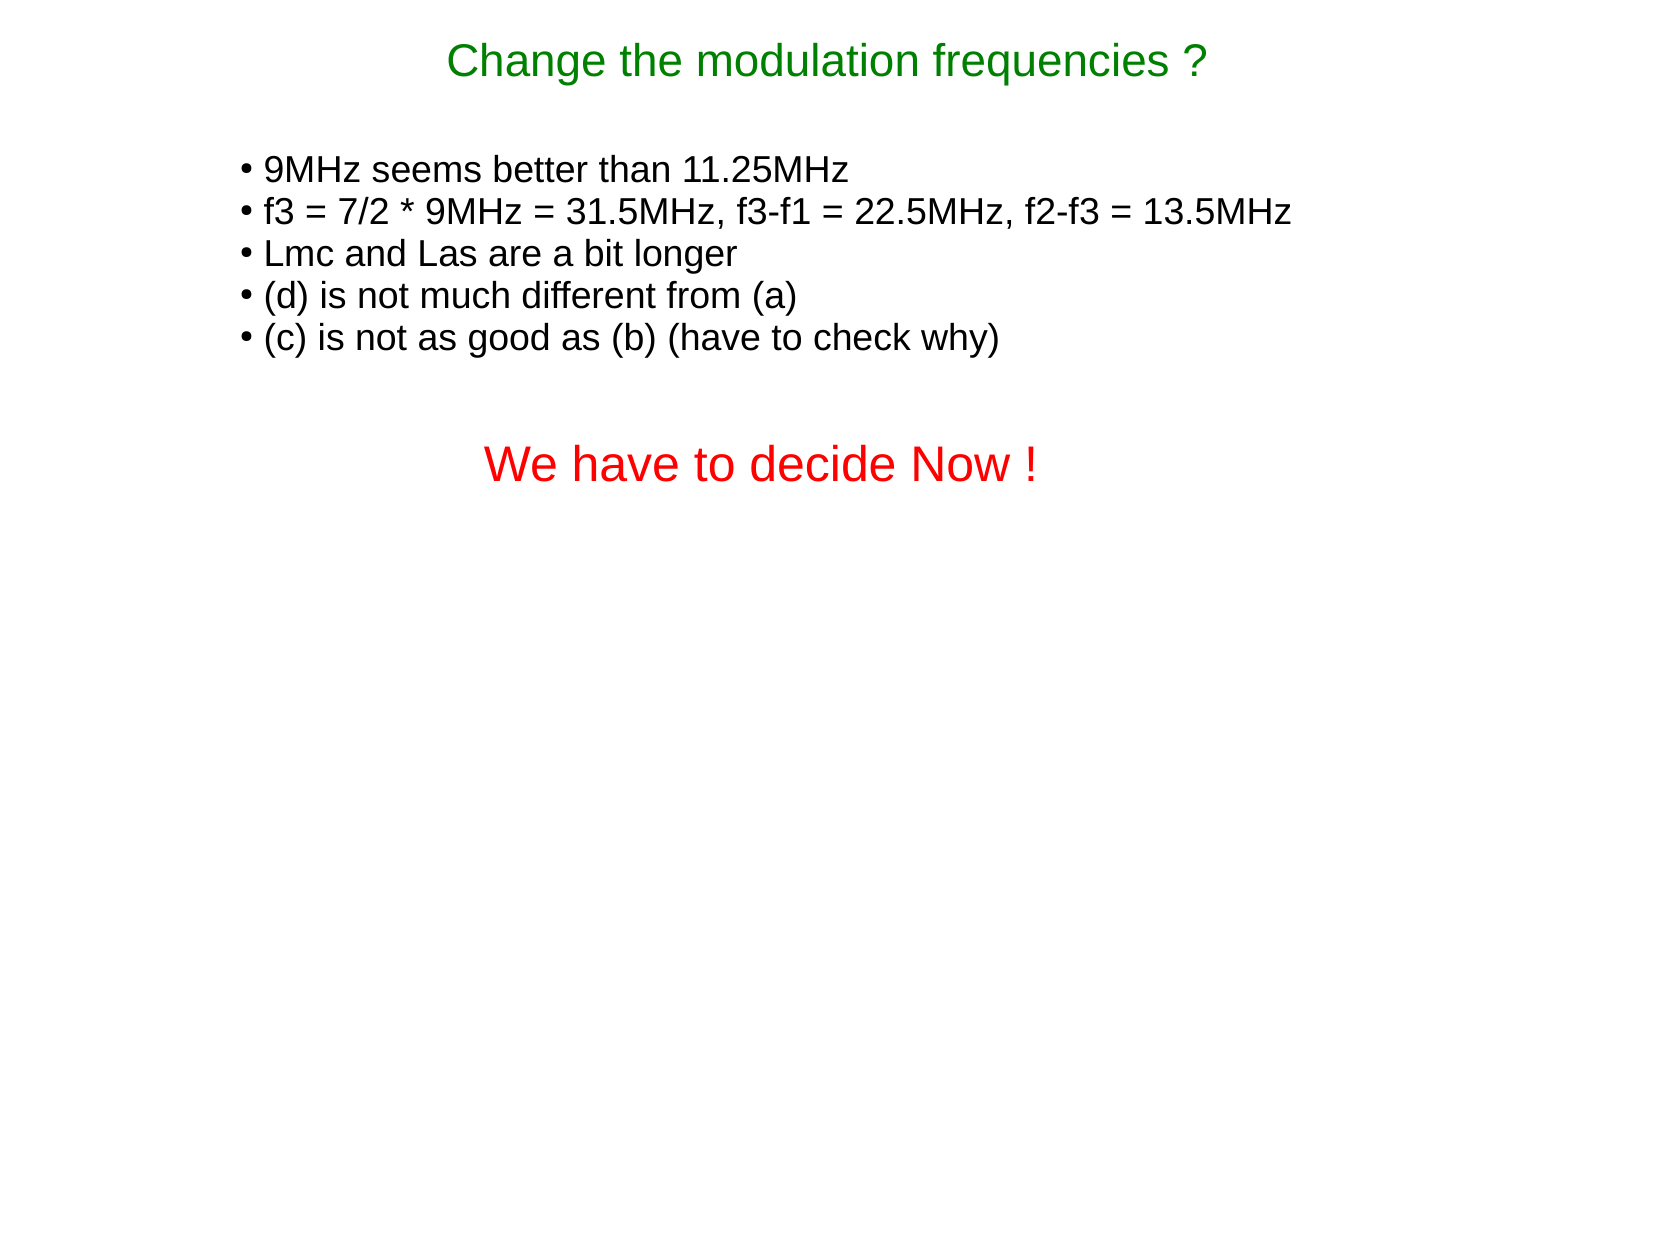

Change the modulation frequencies ?
 9MHz seems better than 11.25MHz
 f3 = 7/2 * 9MHz = 31.5MHz, f3-f1 = 22.5MHz, f2-f3 = 13.5MHz
 Lmc and Las are a bit longer
 (d) is not much different from (a)
 (c) is not as good as (b) (have to check why)
We have to decide Now !